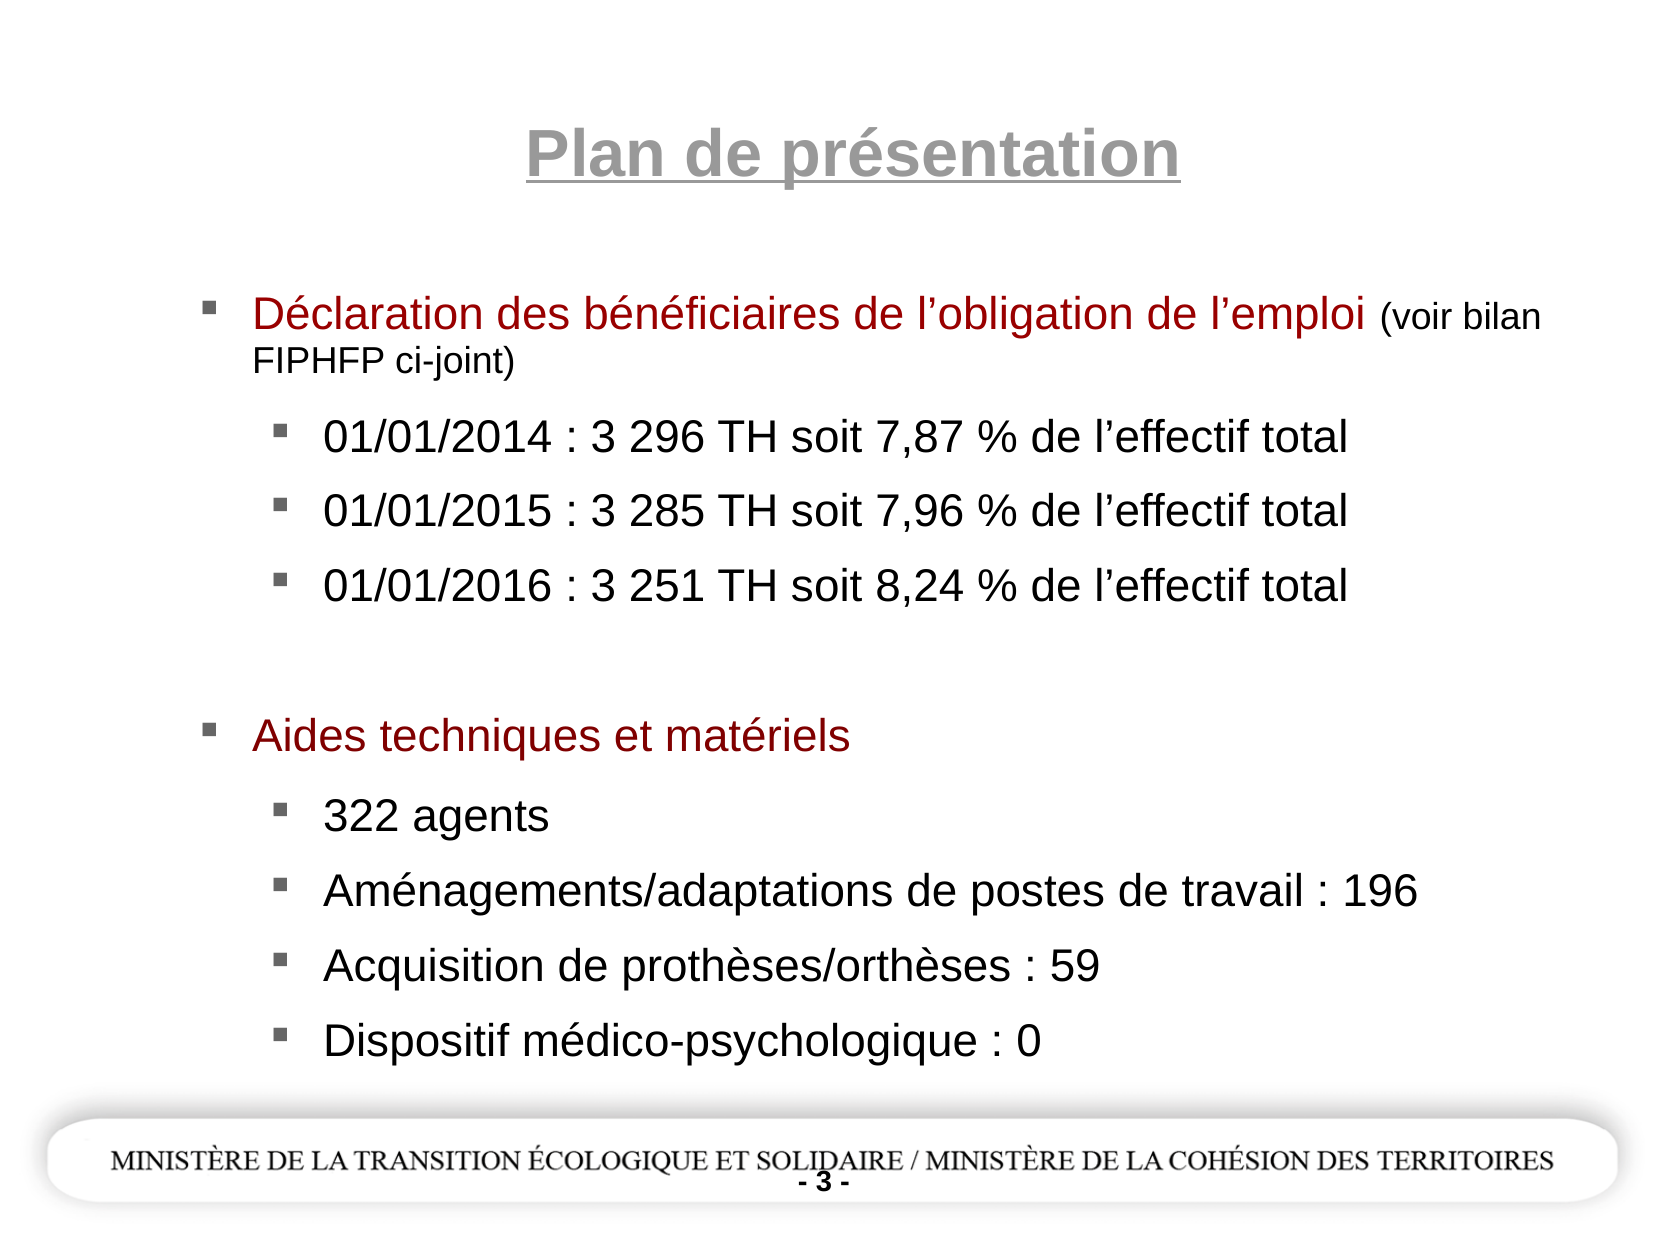

# Plan de présentation
Déclaration des bénéficiaires de l’obligation de l’emploi (voir bilan FIPHFP ci-joint)
01/01/2014 : 3 296 TH soit 7,87 % de l’effectif total
01/01/2015 : 3 285 TH soit 7,96 % de l’effectif total
01/01/2016 : 3 251 TH soit 8,24 % de l’effectif total
Aides techniques et matériels
322 agents
Aménagements/adaptations de postes de travail : 196
Acquisition de prothèses/orthèses : 59
Dispositif médico-psychologique : 0